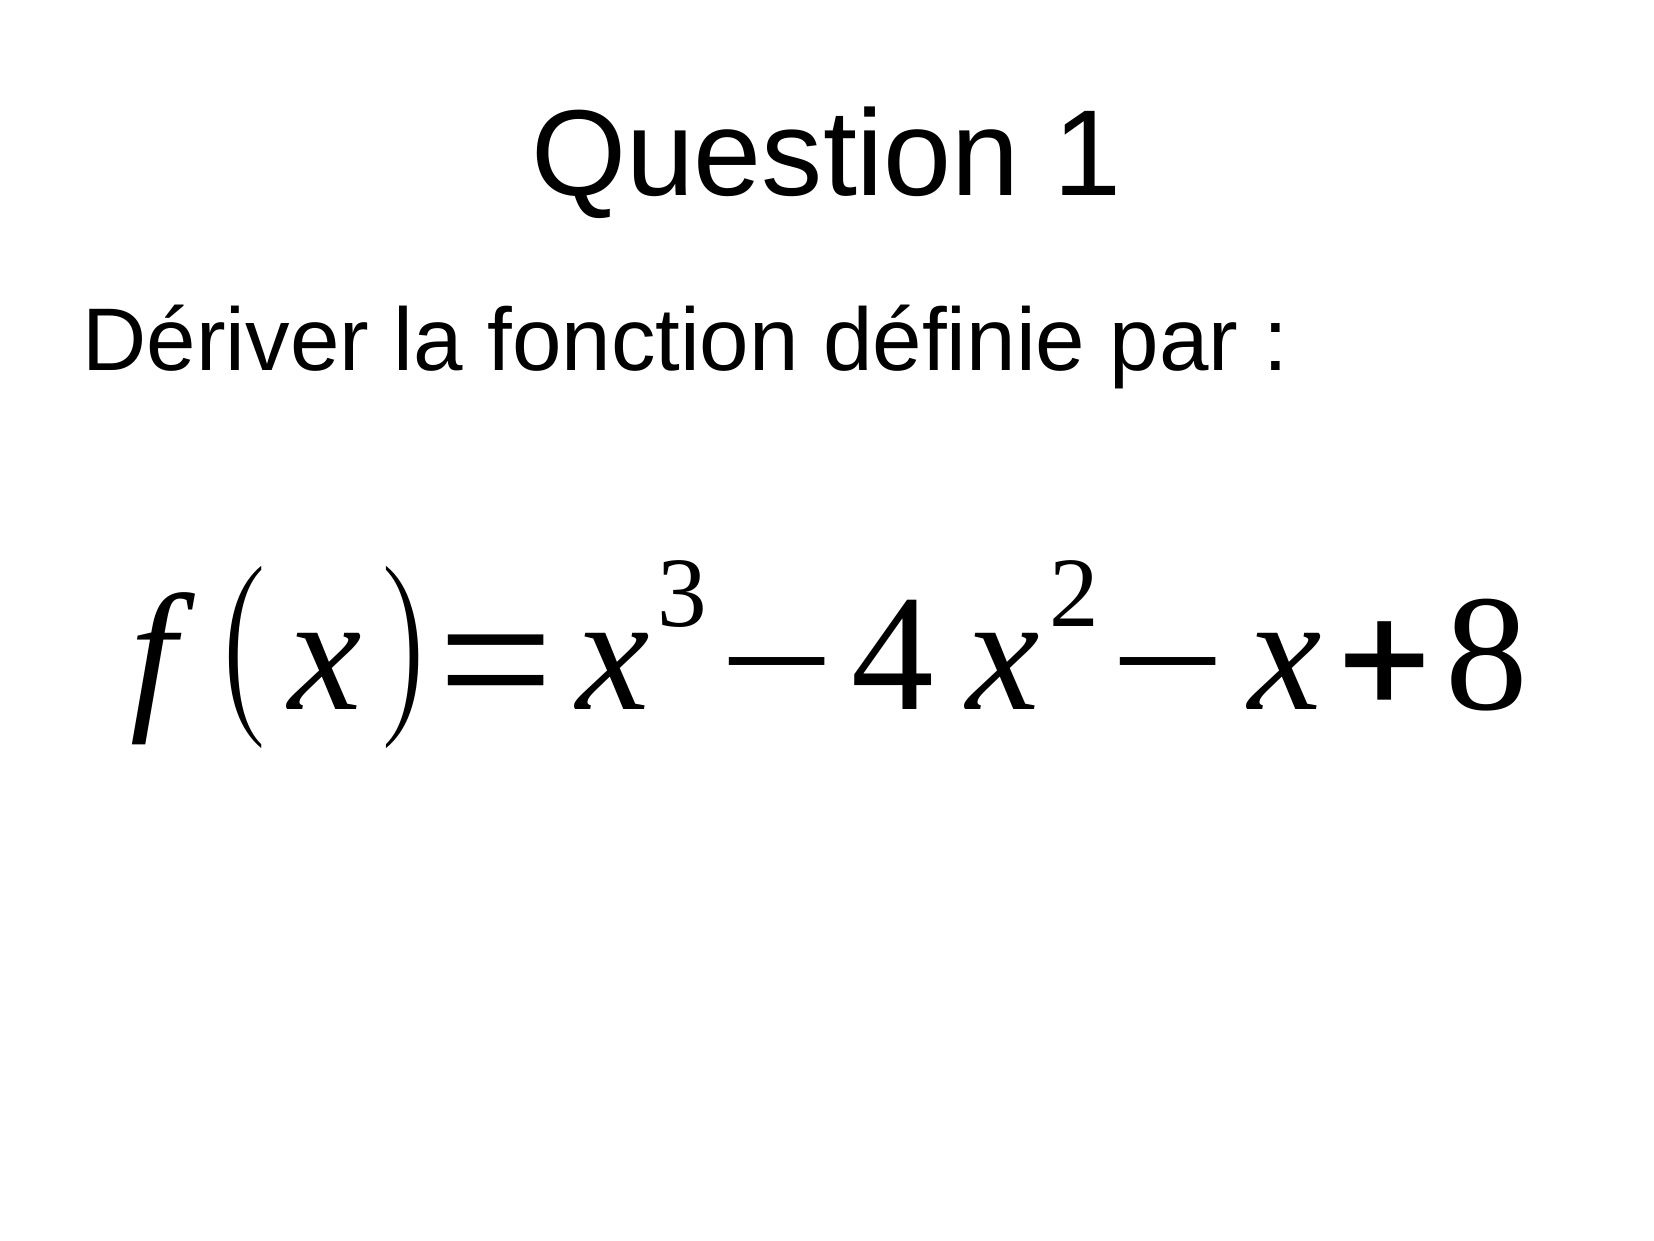

# Question 1
Dériver la fonction définie par :